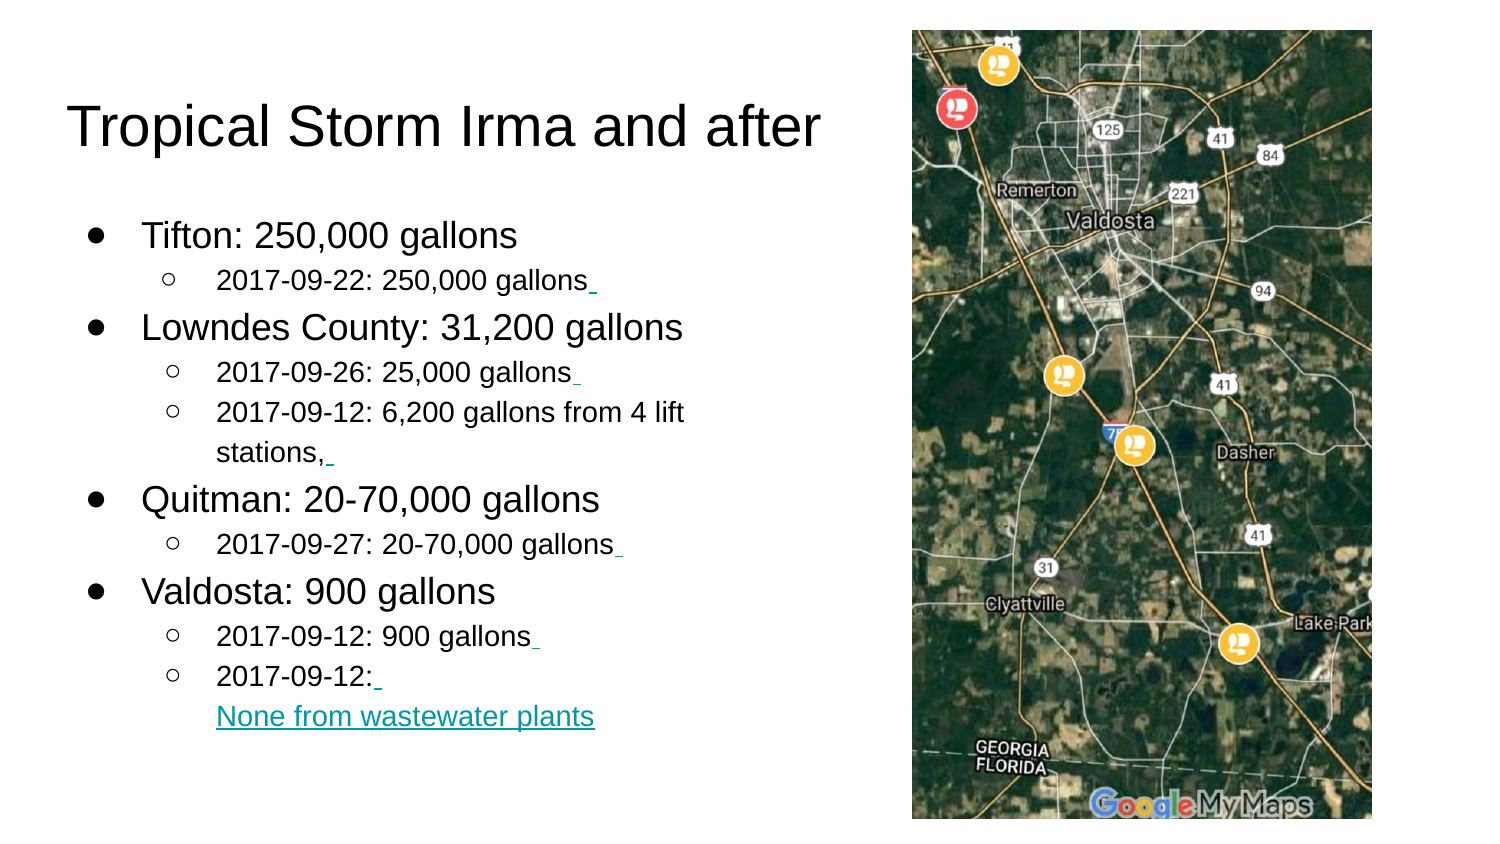

# Tropical Storm Irma and after
Tifton: 250,000 gallons
2017-09-22: 250,000 gallons
Lowndes County: 31,200 gallons
2017-09-26: 25,000 gallons
2017-09-12: 6,200 gallons from 4 lift stations,
Quitman: 20-70,000 gallons
2017-09-27: 20-70,000 gallons
Valdosta: 900 gallons
2017-09-12: 900 gallons
2017-09-12: None from wastewater plants